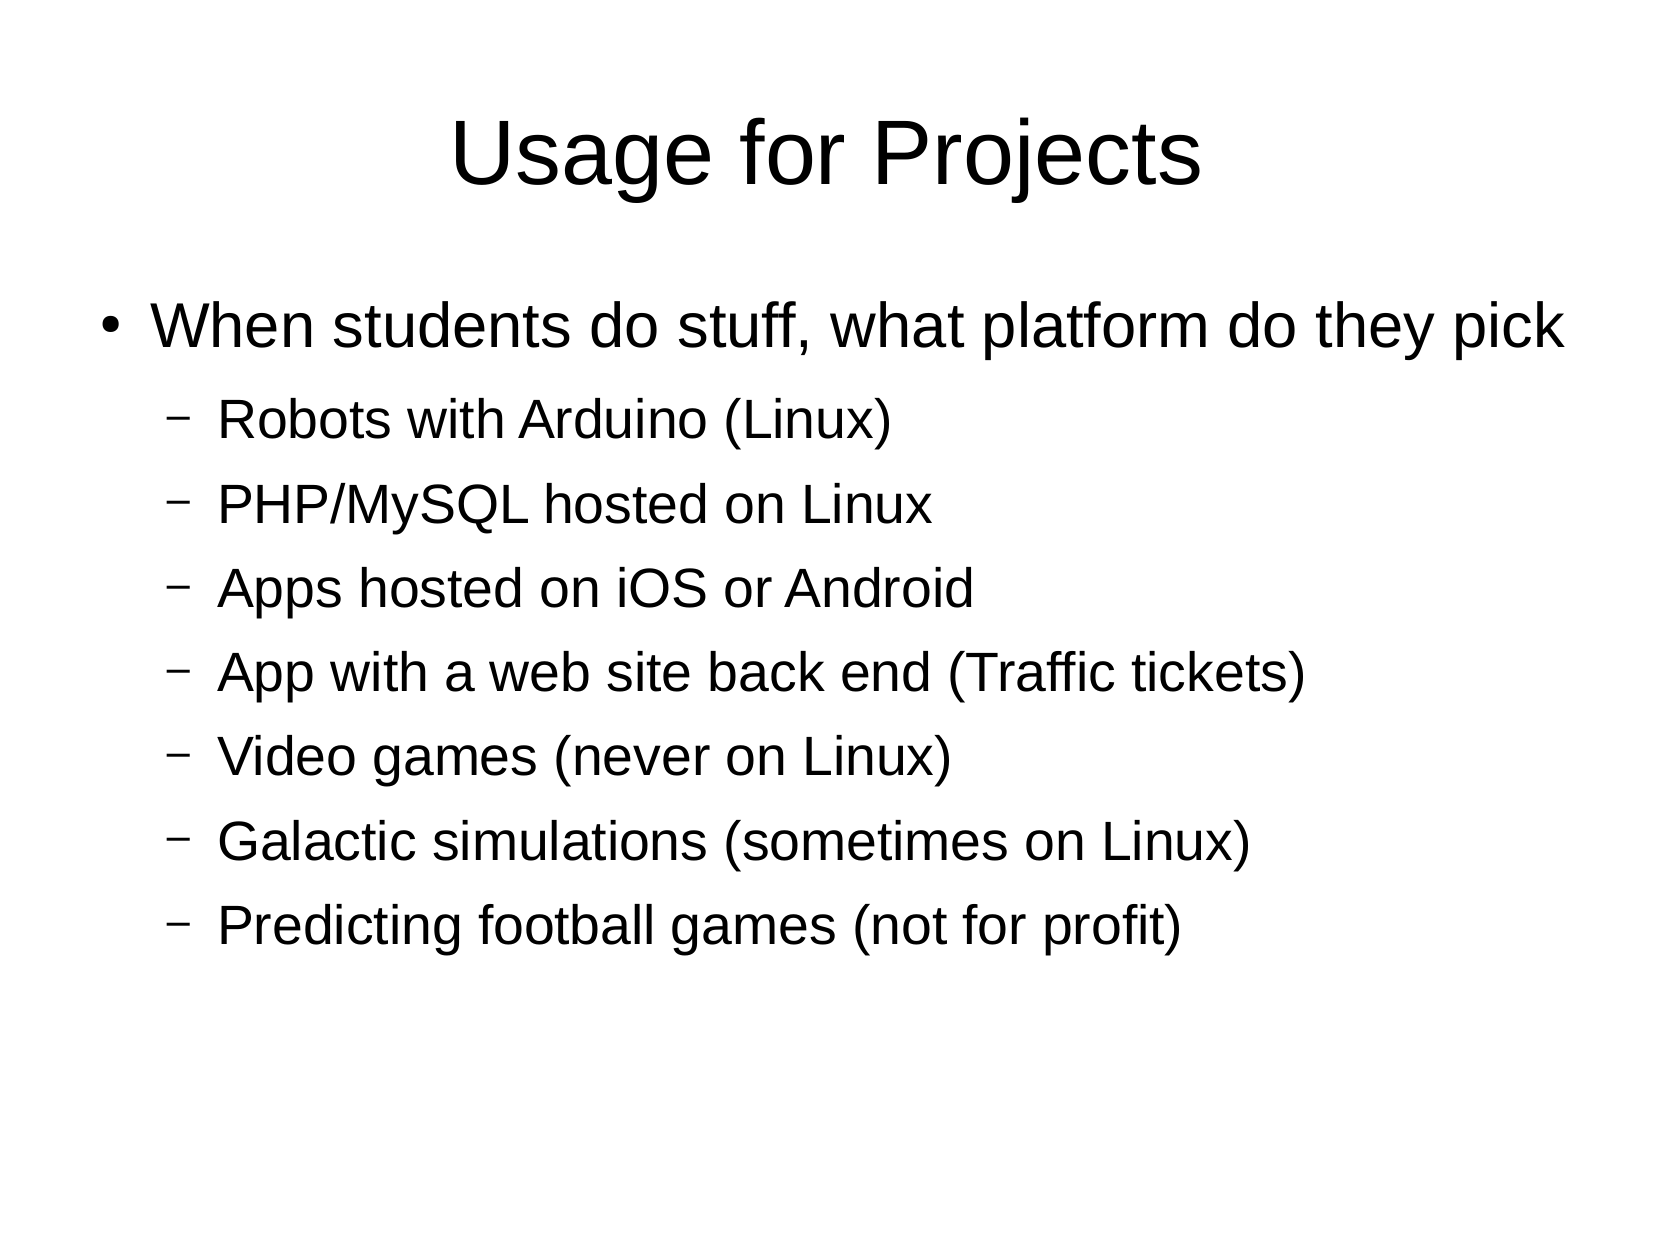

# Usage for Projects
When students do stuff, what platform do they pick
Robots with Arduino (Linux)
PHP/MySQL hosted on Linux
Apps hosted on iOS or Android
App with a web site back end (Traffic tickets)
Video games (never on Linux)
Galactic simulations (sometimes on Linux)
Predicting football games (not for profit)